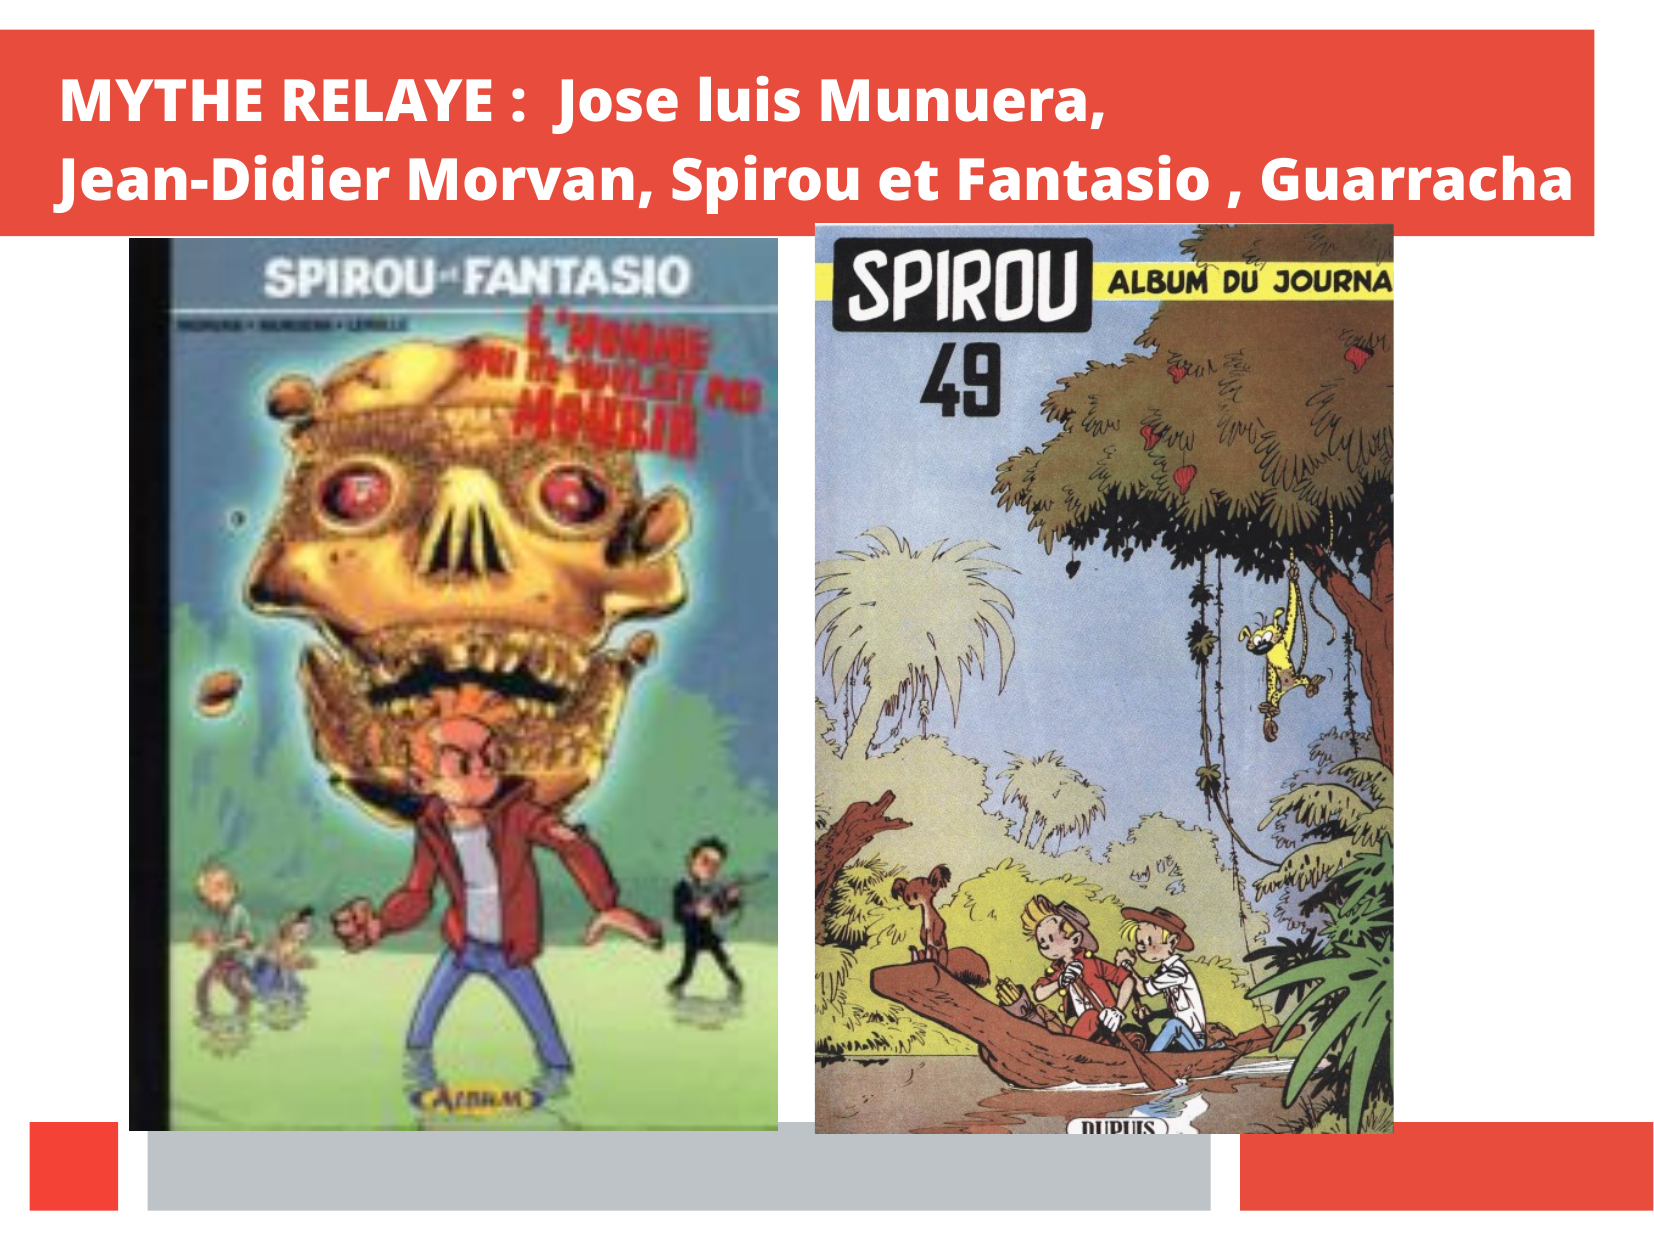

# MYTHE RELAYE : Jose luis Munuera, Jean-Didier Morvan, Spirou et Fantasio , Guarracha